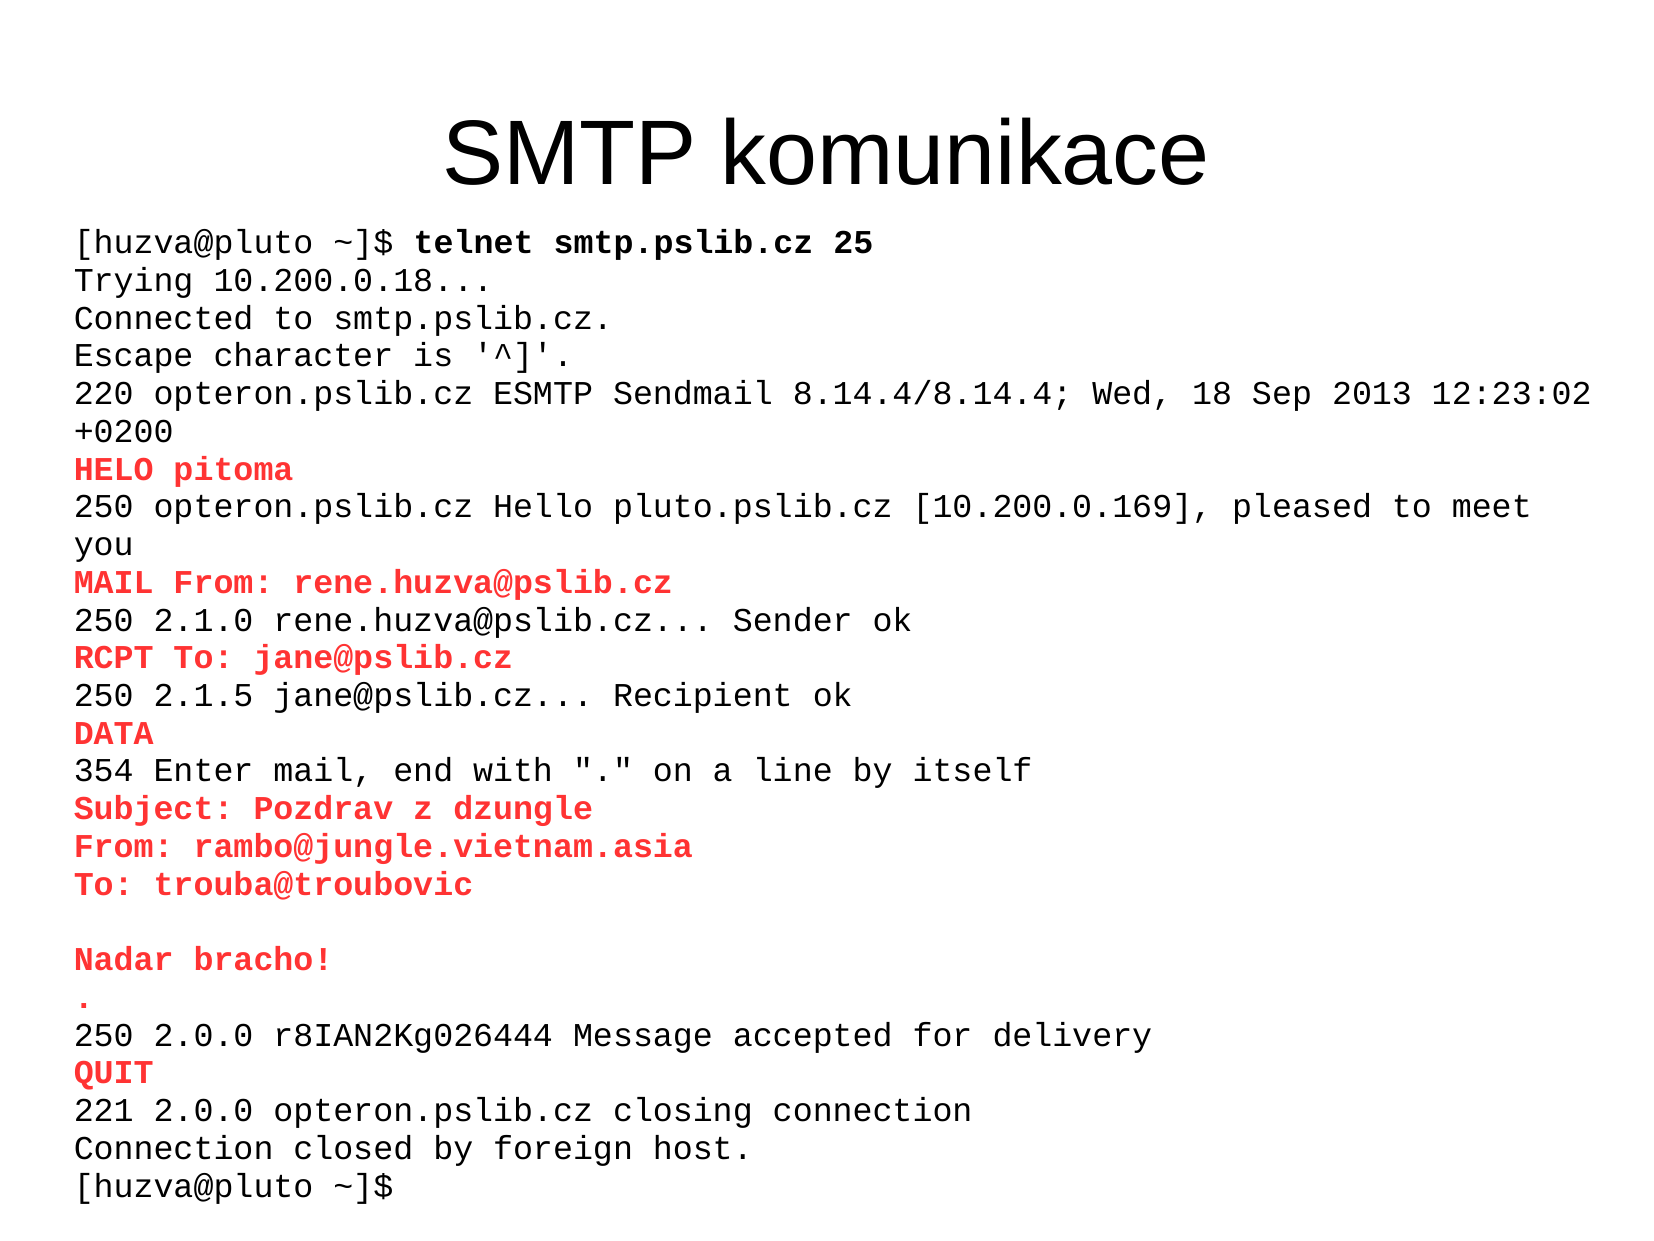

# SMTP komunikace
[huzva@pluto ~]$ telnet smtp.pslib.cz 25
Trying 10.200.0.18...
Connected to smtp.pslib.cz.
Escape character is '^]'.
220 opteron.pslib.cz ESMTP Sendmail 8.14.4/8.14.4; Wed, 18 Sep 2013 12:23:02 +0200
HELO pitoma
250 opteron.pslib.cz Hello pluto.pslib.cz [10.200.0.169], pleased to meet you
MAIL From: rene.huzva@pslib.cz
250 2.1.0 rene.huzva@pslib.cz... Sender ok
RCPT To: jane@pslib.cz
250 2.1.5 jane@pslib.cz... Recipient ok
DATA
354 Enter mail, end with "." on a line by itself
Subject: Pozdrav z dzungle
From: rambo@jungle.vietnam.asia
To: trouba@troubovic
Nadar bracho!
.
250 2.0.0 r8IAN2Kg026444 Message accepted for delivery
QUIT
221 2.0.0 opteron.pslib.cz closing connection
Connection closed by foreign host.
[huzva@pluto ~]$